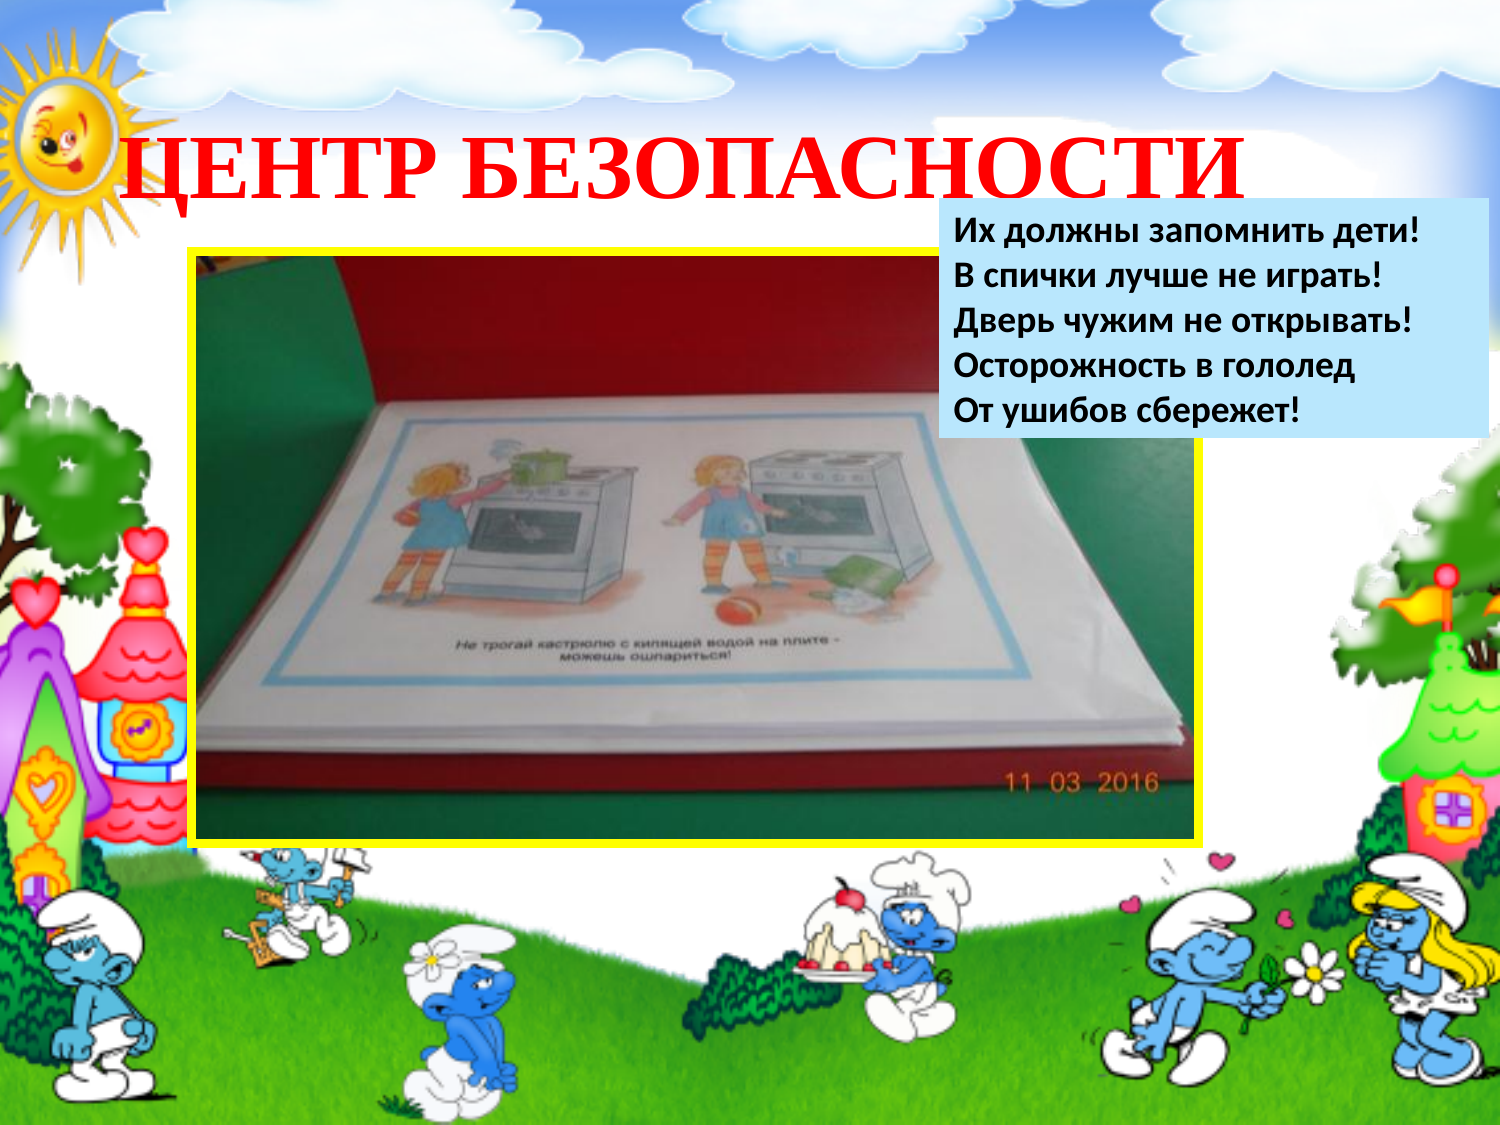

# ЦЕНТР БЕЗОПАСНОСТИ
Их должны запомнить дети! 
В спички лучше не играть! 
Дверь чужим не открывать! 
Осторожность в гололед
От ушибов сбережет!